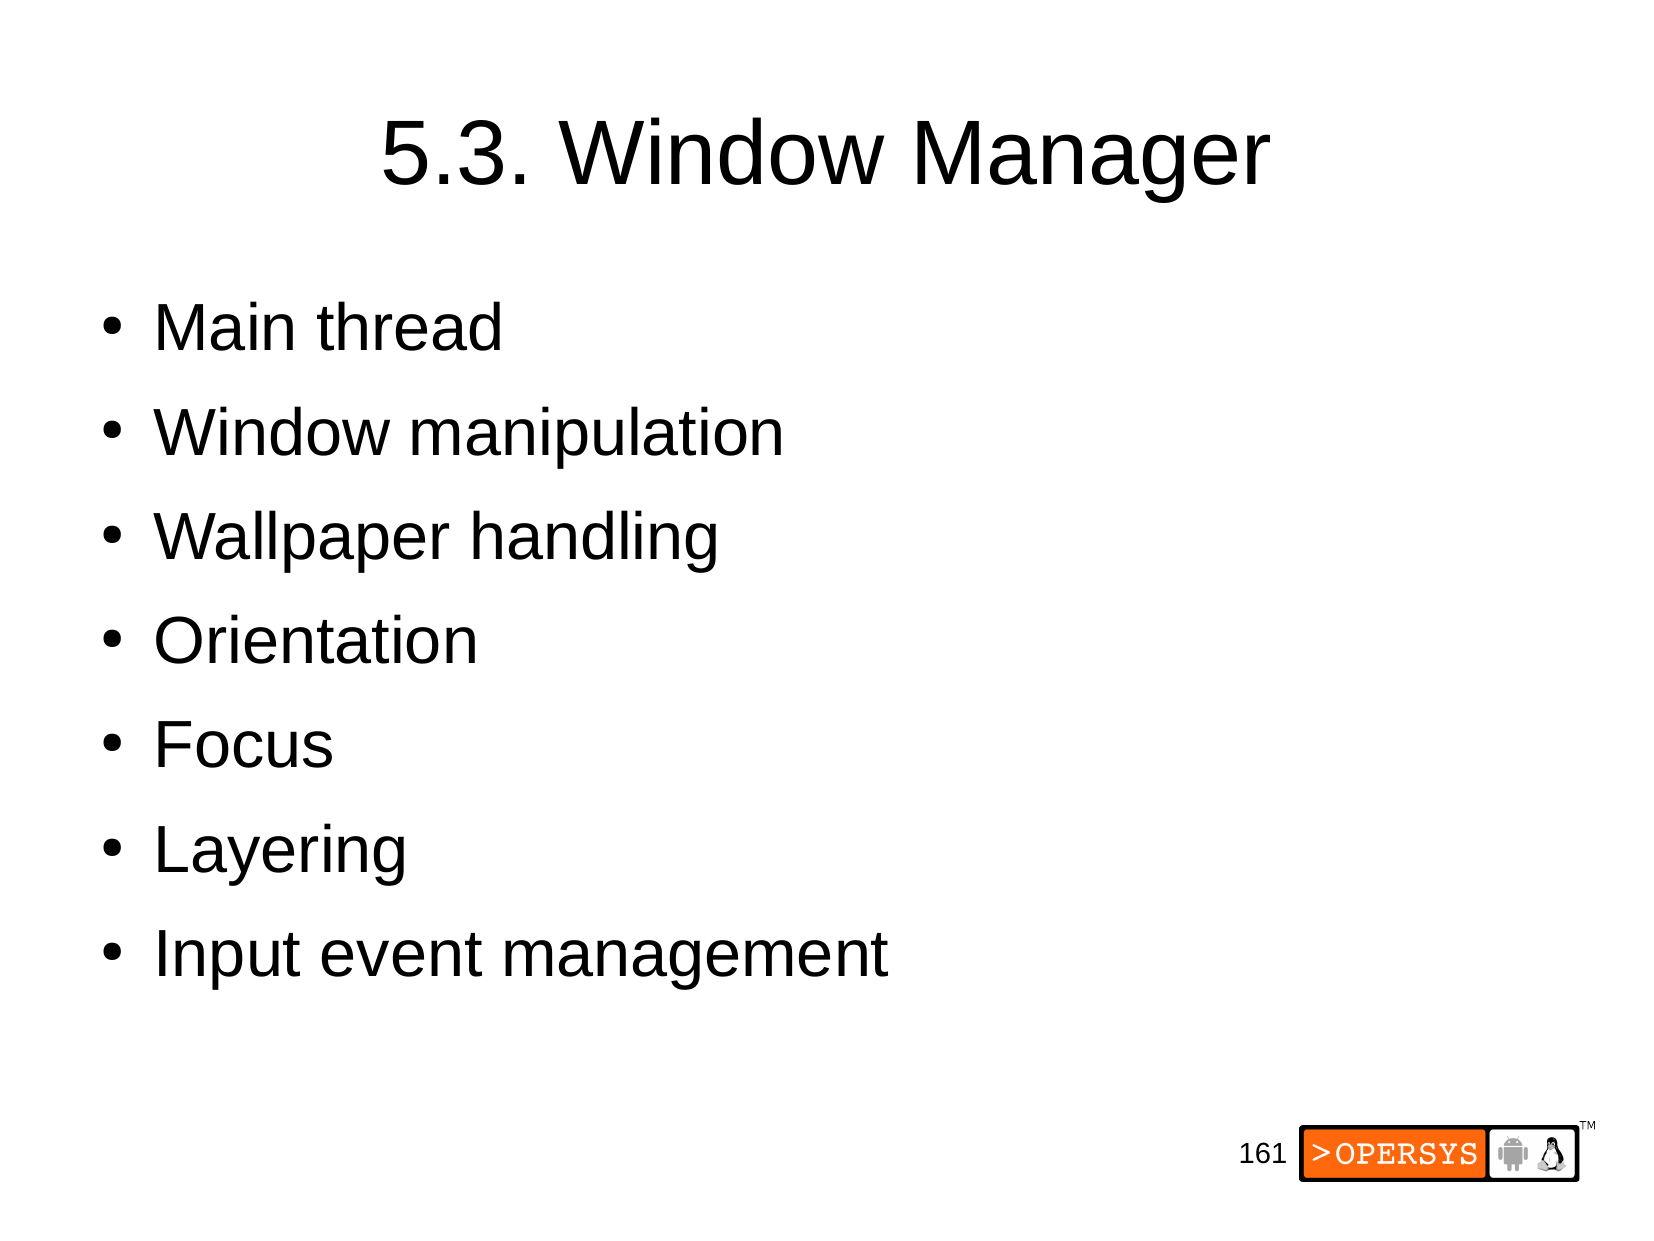

# 5.3. Window Manager
Main thread
Window manipulation
Wallpaper handling
Orientation
Focus
Layering
Input event management